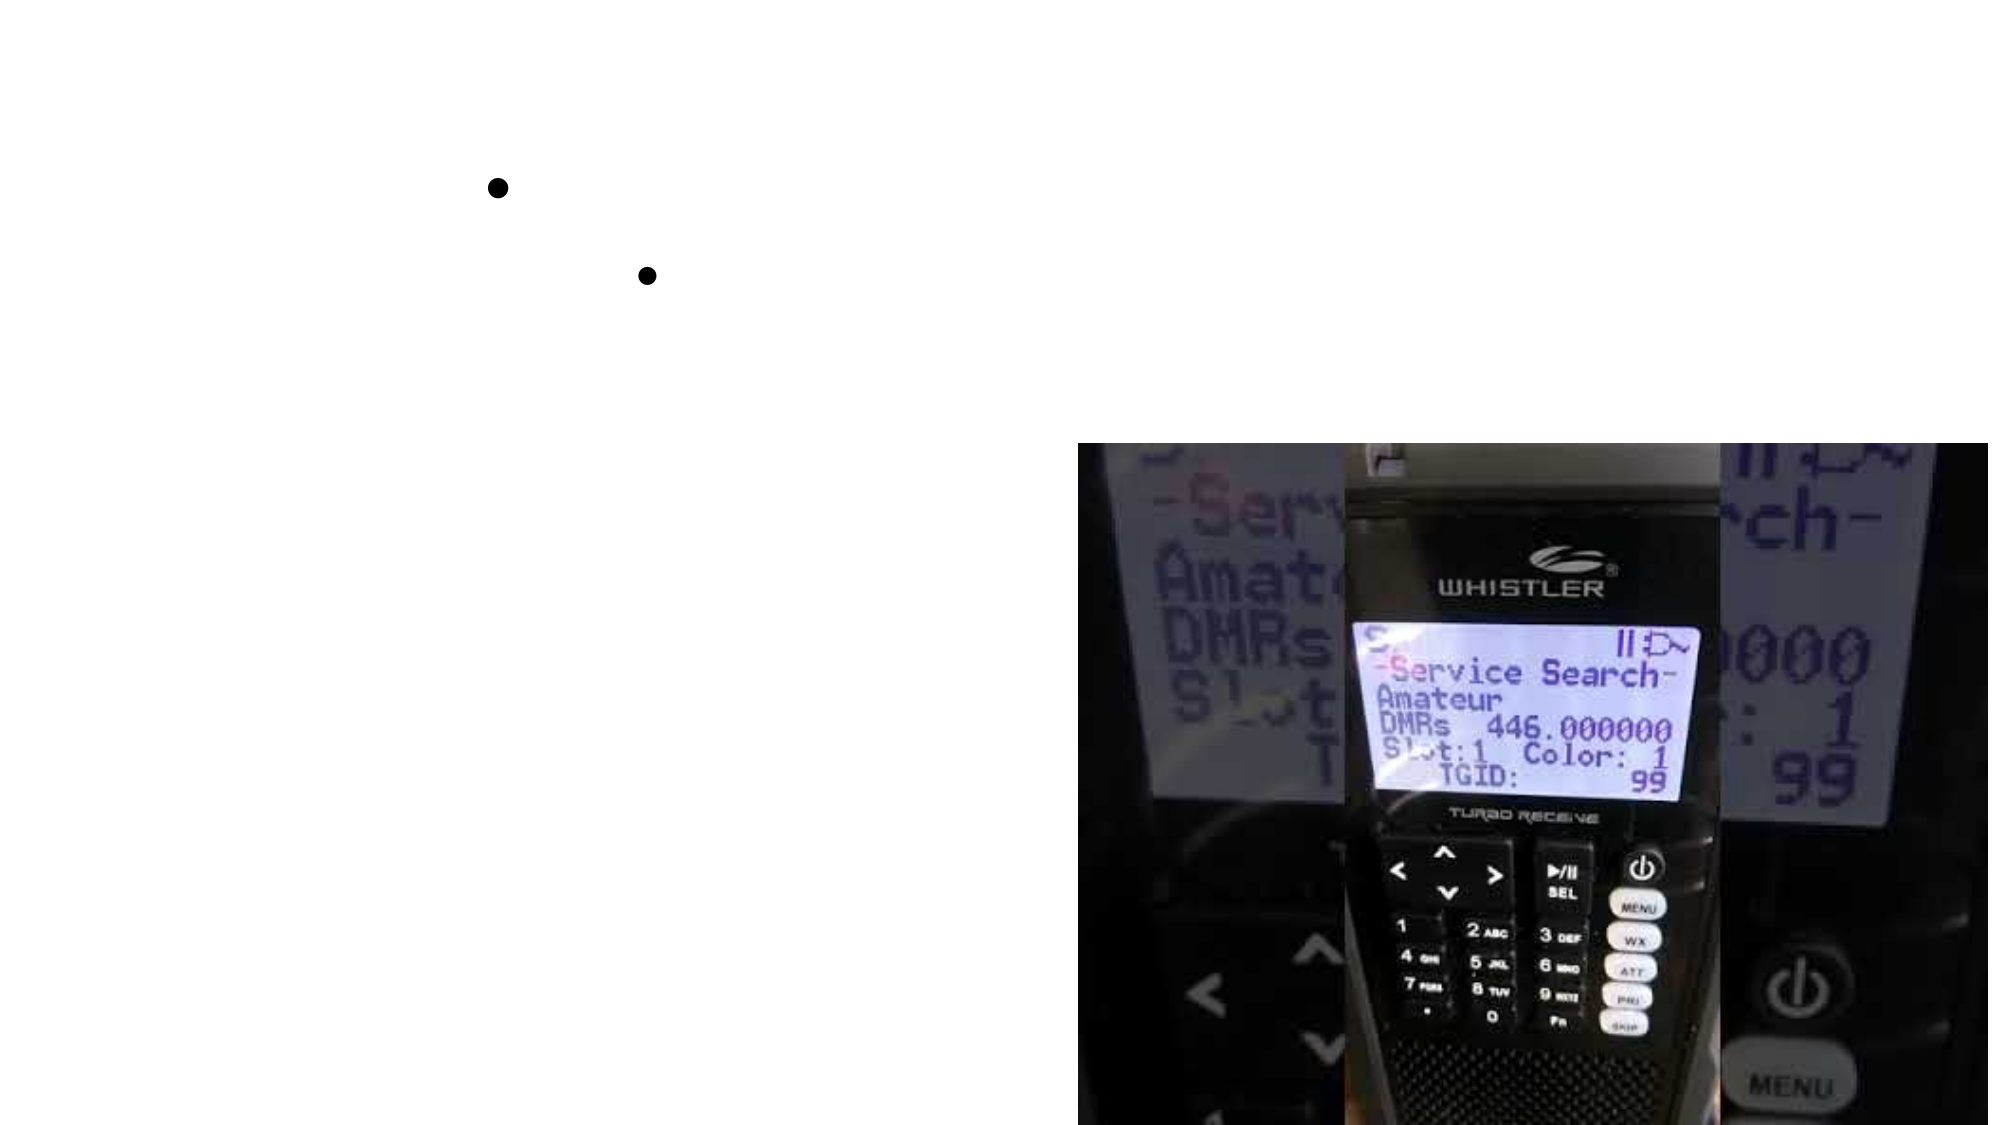

# DMR Basic Terminology
Color Code
DMR repeaters use Color Codes (CC) much like analog repeaters use CTCSS or DCS.